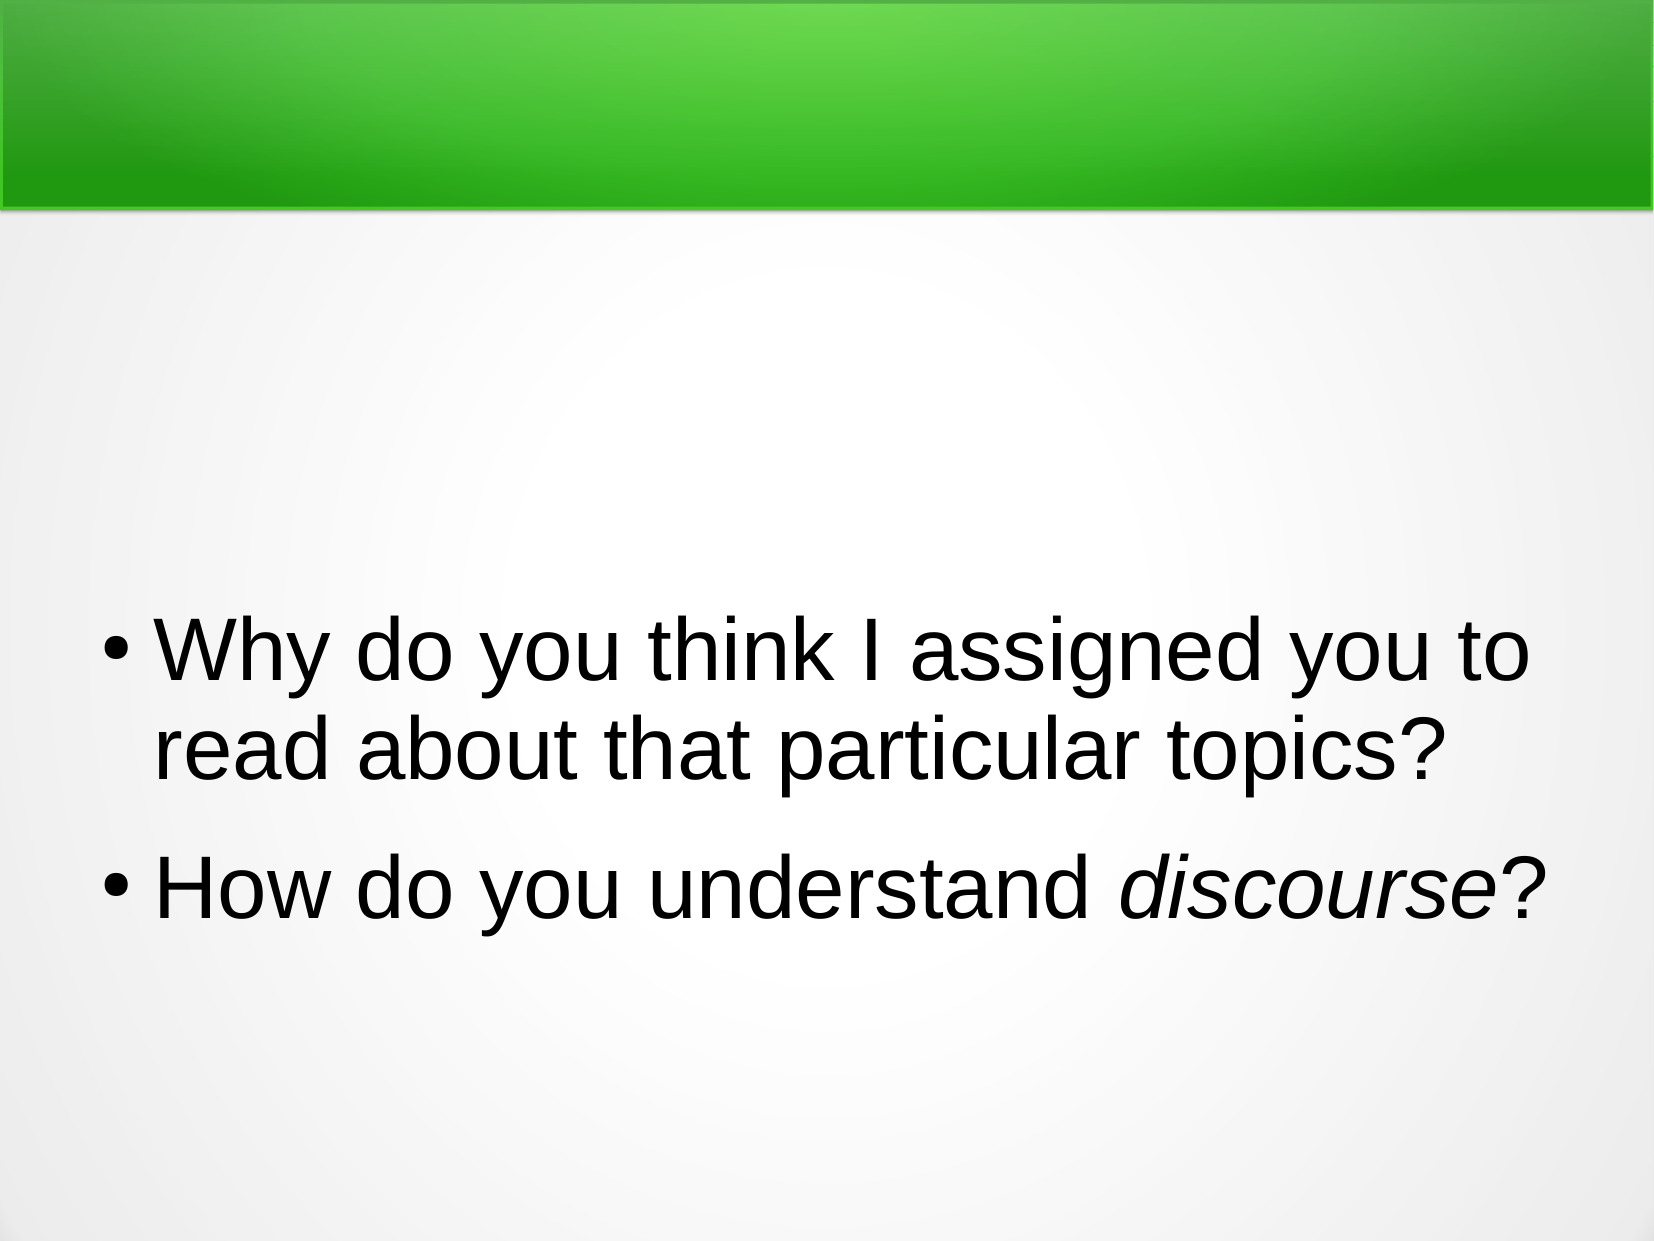

#
Why do you think I assigned you to read about that particular topics?
How do you understand discourse?